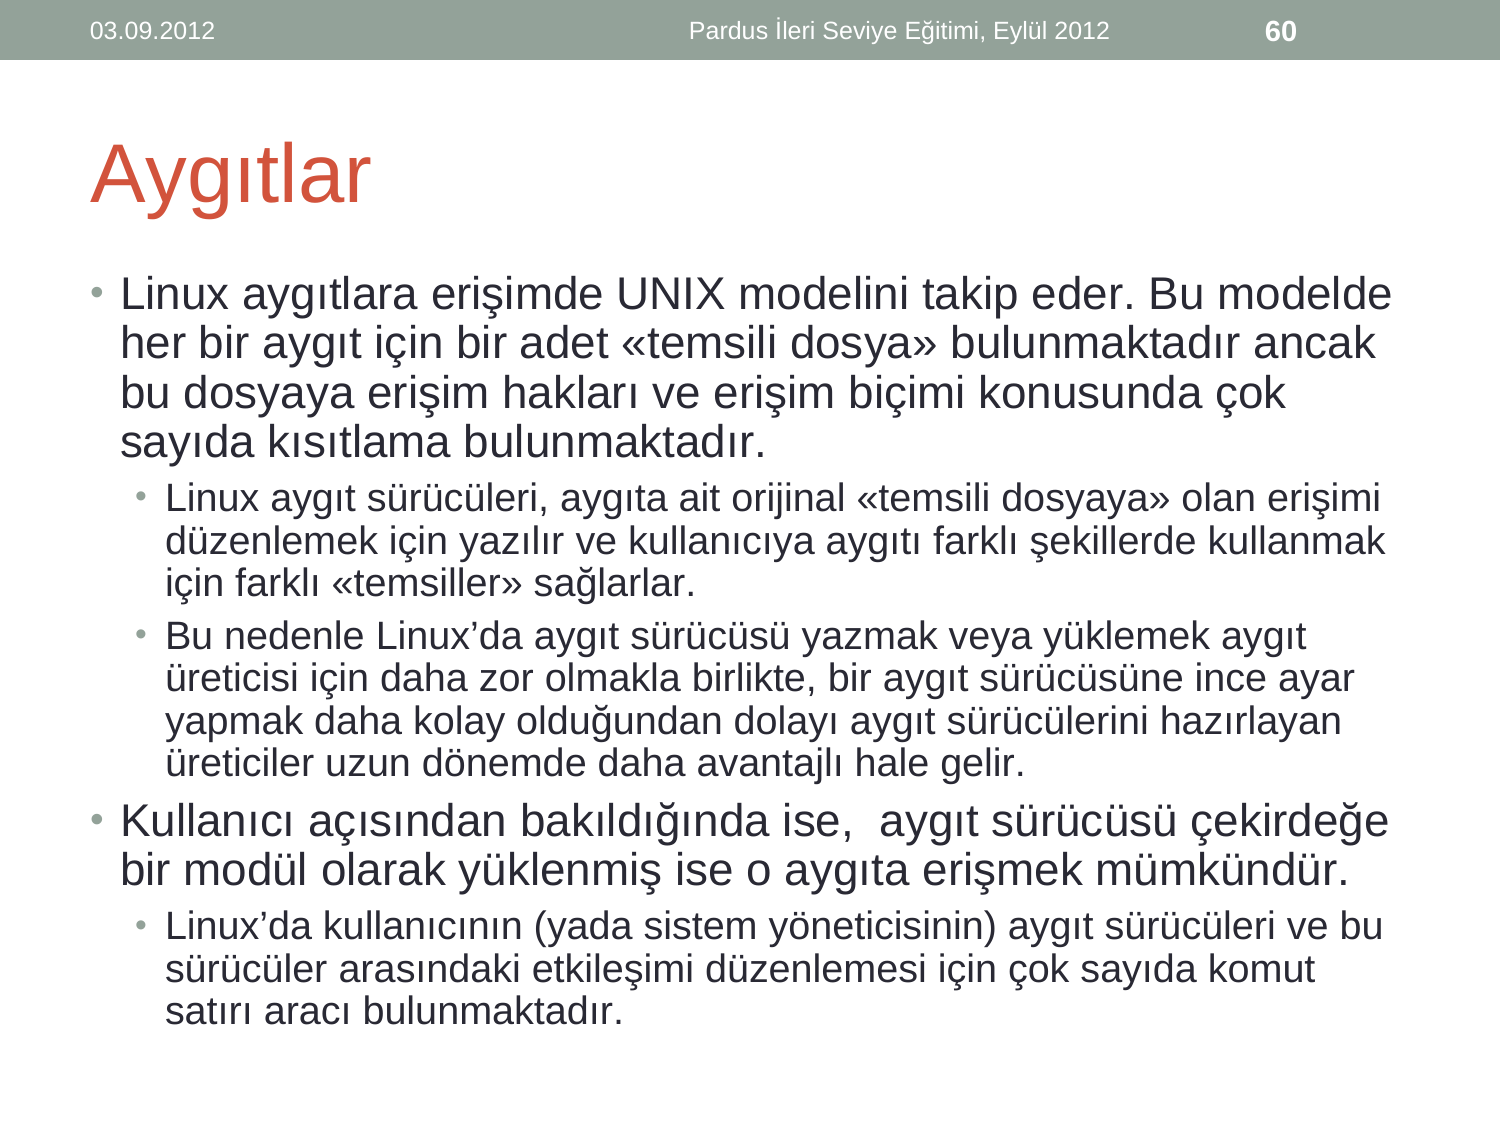

03.09.2012
Pardus İleri Seviye Eğitimi, Eylül 2012
# Aygıtlar
Linux aygıtlara erişimde UNIX modelini takip eder. Bu modelde her bir aygıt için bir adet «temsili dosya» bulunmaktadır ancak bu dosyaya erişim hakları ve erişim biçimi konusunda çok sayıda kısıtlama bulunmaktadır.
Linux aygıt sürücüleri, aygıta ait orijinal «temsili dosyaya» olan erişimi düzenlemek için yazılır ve kullanıcıya aygıtı farklı şekillerde kullanmak için farklı «temsiller» sağlarlar.
Bu nedenle Linux’da aygıt sürücüsü yazmak veya yüklemek aygıt üreticisi için daha zor olmakla birlikte, bir aygıt sürücüsüne ince ayar yapmak daha kolay olduğundan dolayı aygıt sürücülerini hazırlayan üreticiler uzun dönemde daha avantajlı hale gelir.
Kullanıcı açısından bakıldığında ise, aygıt sürücüsü çekirdeğe bir modül olarak yüklenmiş ise o aygıta erişmek mümkündür.
Linux’da kullanıcının (yada sistem yöneticisinin) aygıt sürücüleri ve bu sürücüler arasındaki etkileşimi düzenlemesi için çok sayıda komut satırı aracı bulunmaktadır.